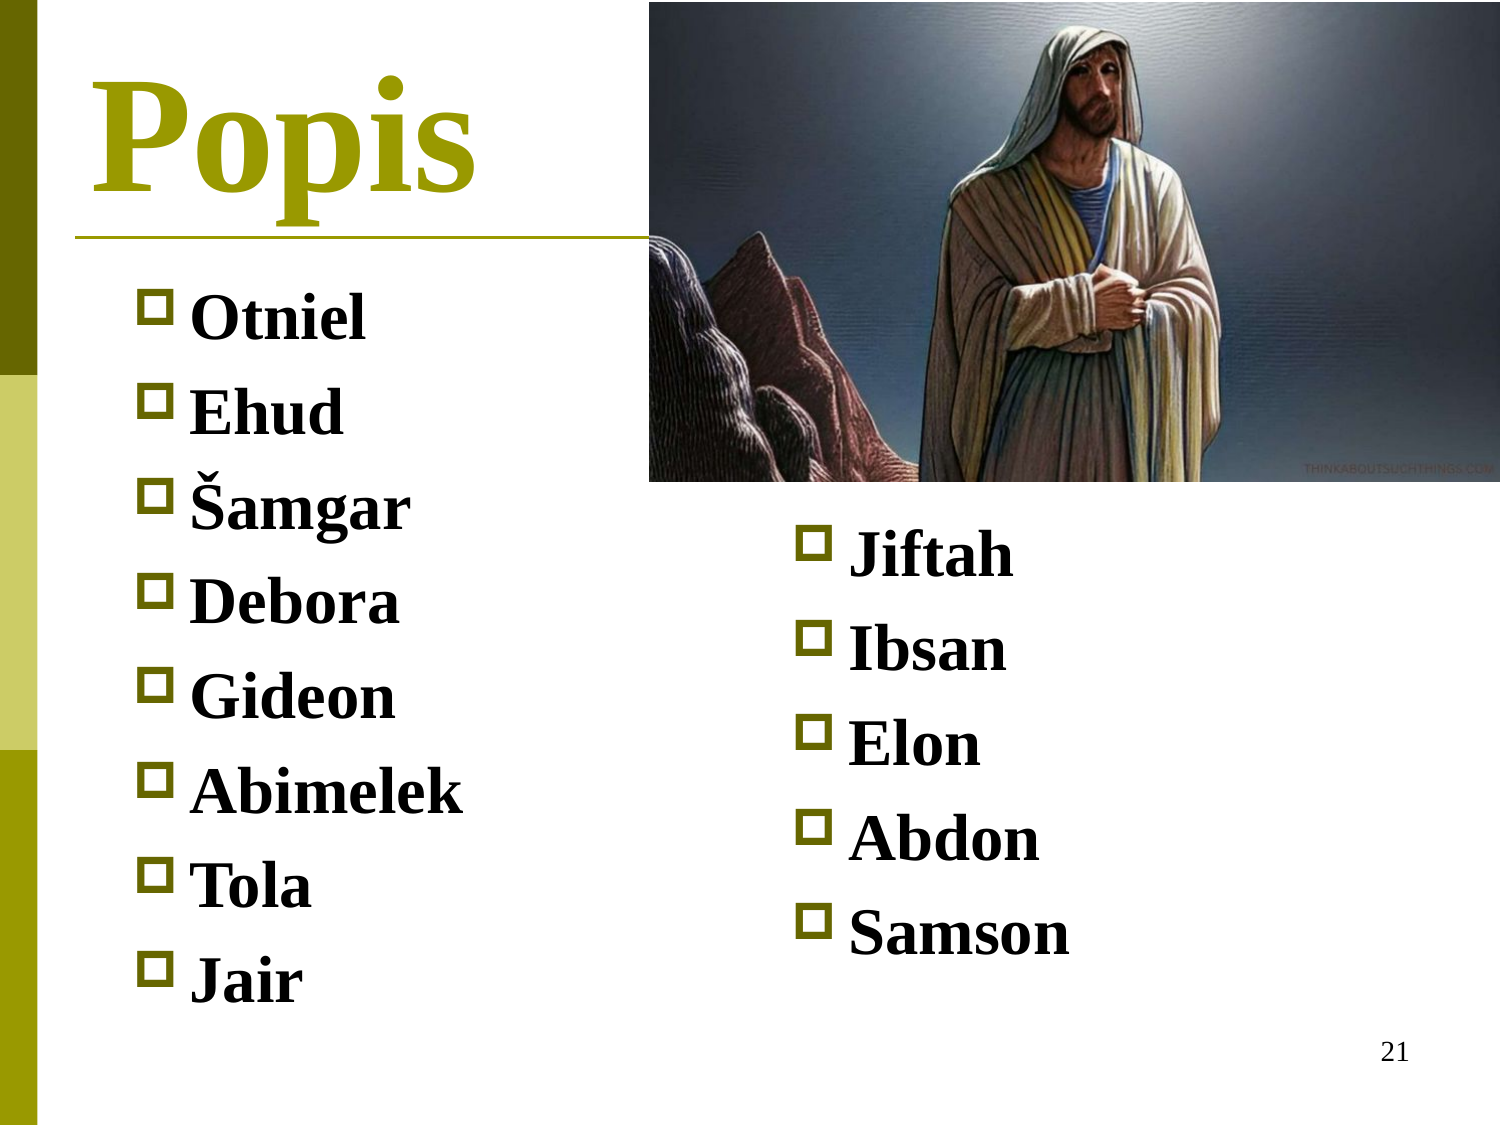

# Popis
Otniel
Ehud
Šamgar
Debora
Gideon
Abimelek
Tola
Jair
Jiftah
Ibsan
Elon
Abdon
Samson